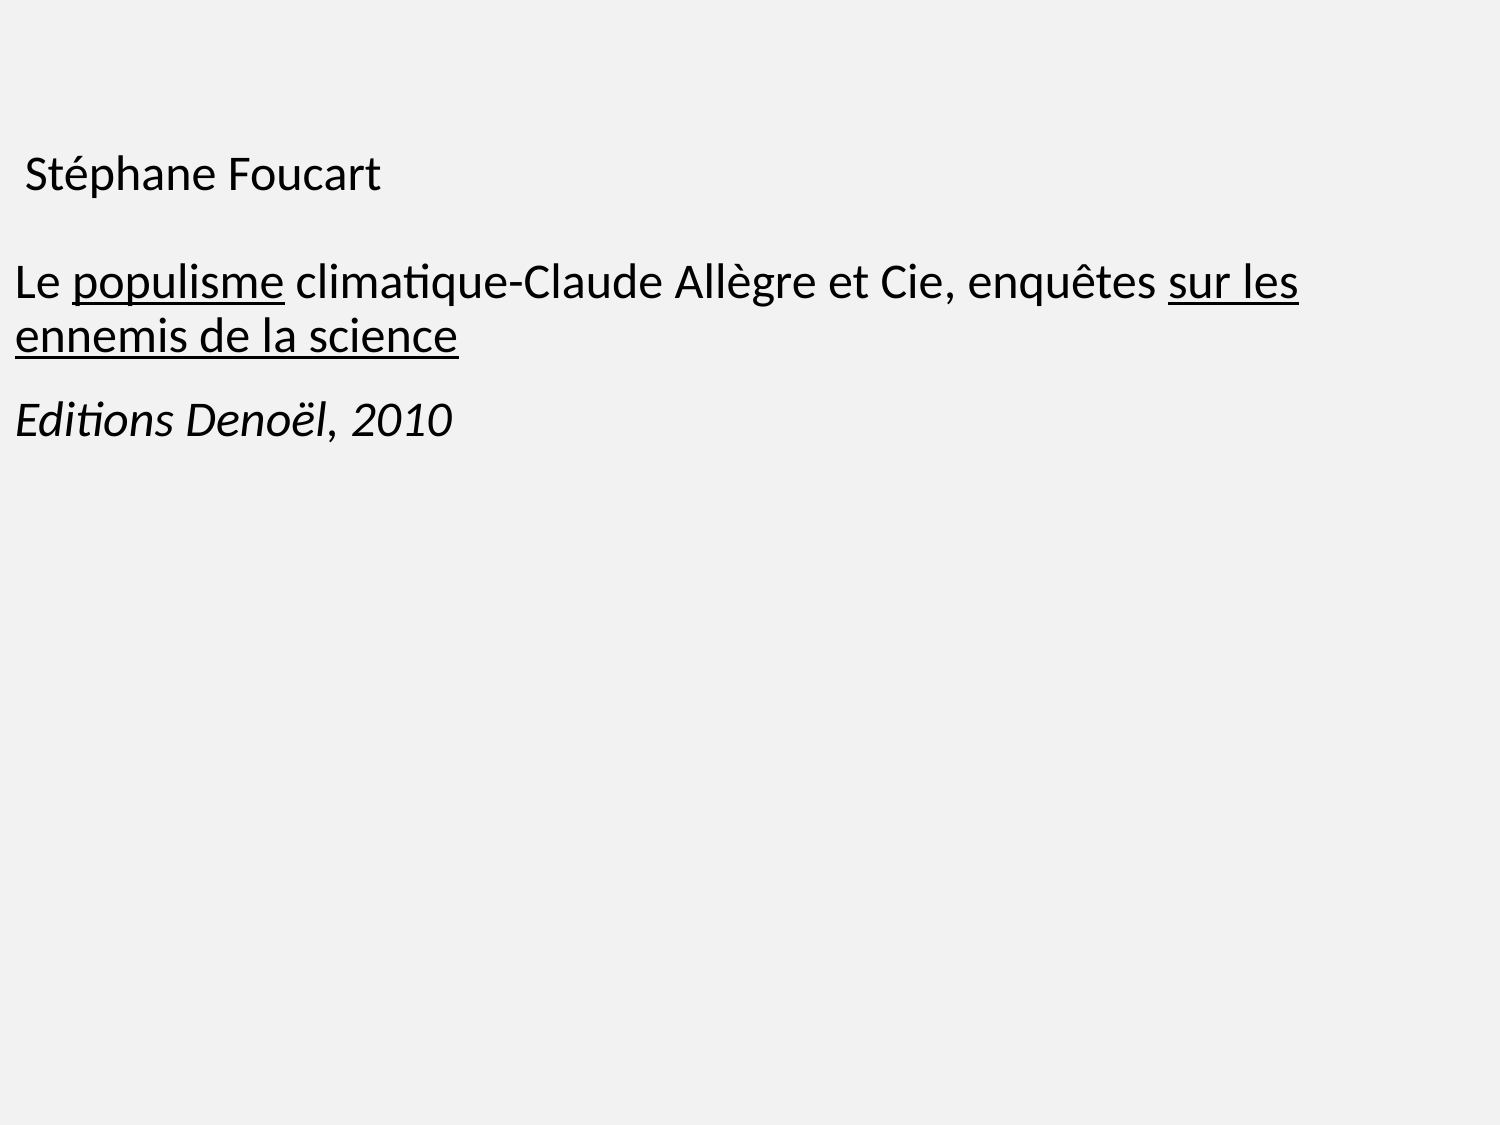

# Stéphane Foucart Le populisme climatique-Claude Allègre et Cie, enquêtes sur les ennemis de la science
Editions Denoël, 2010